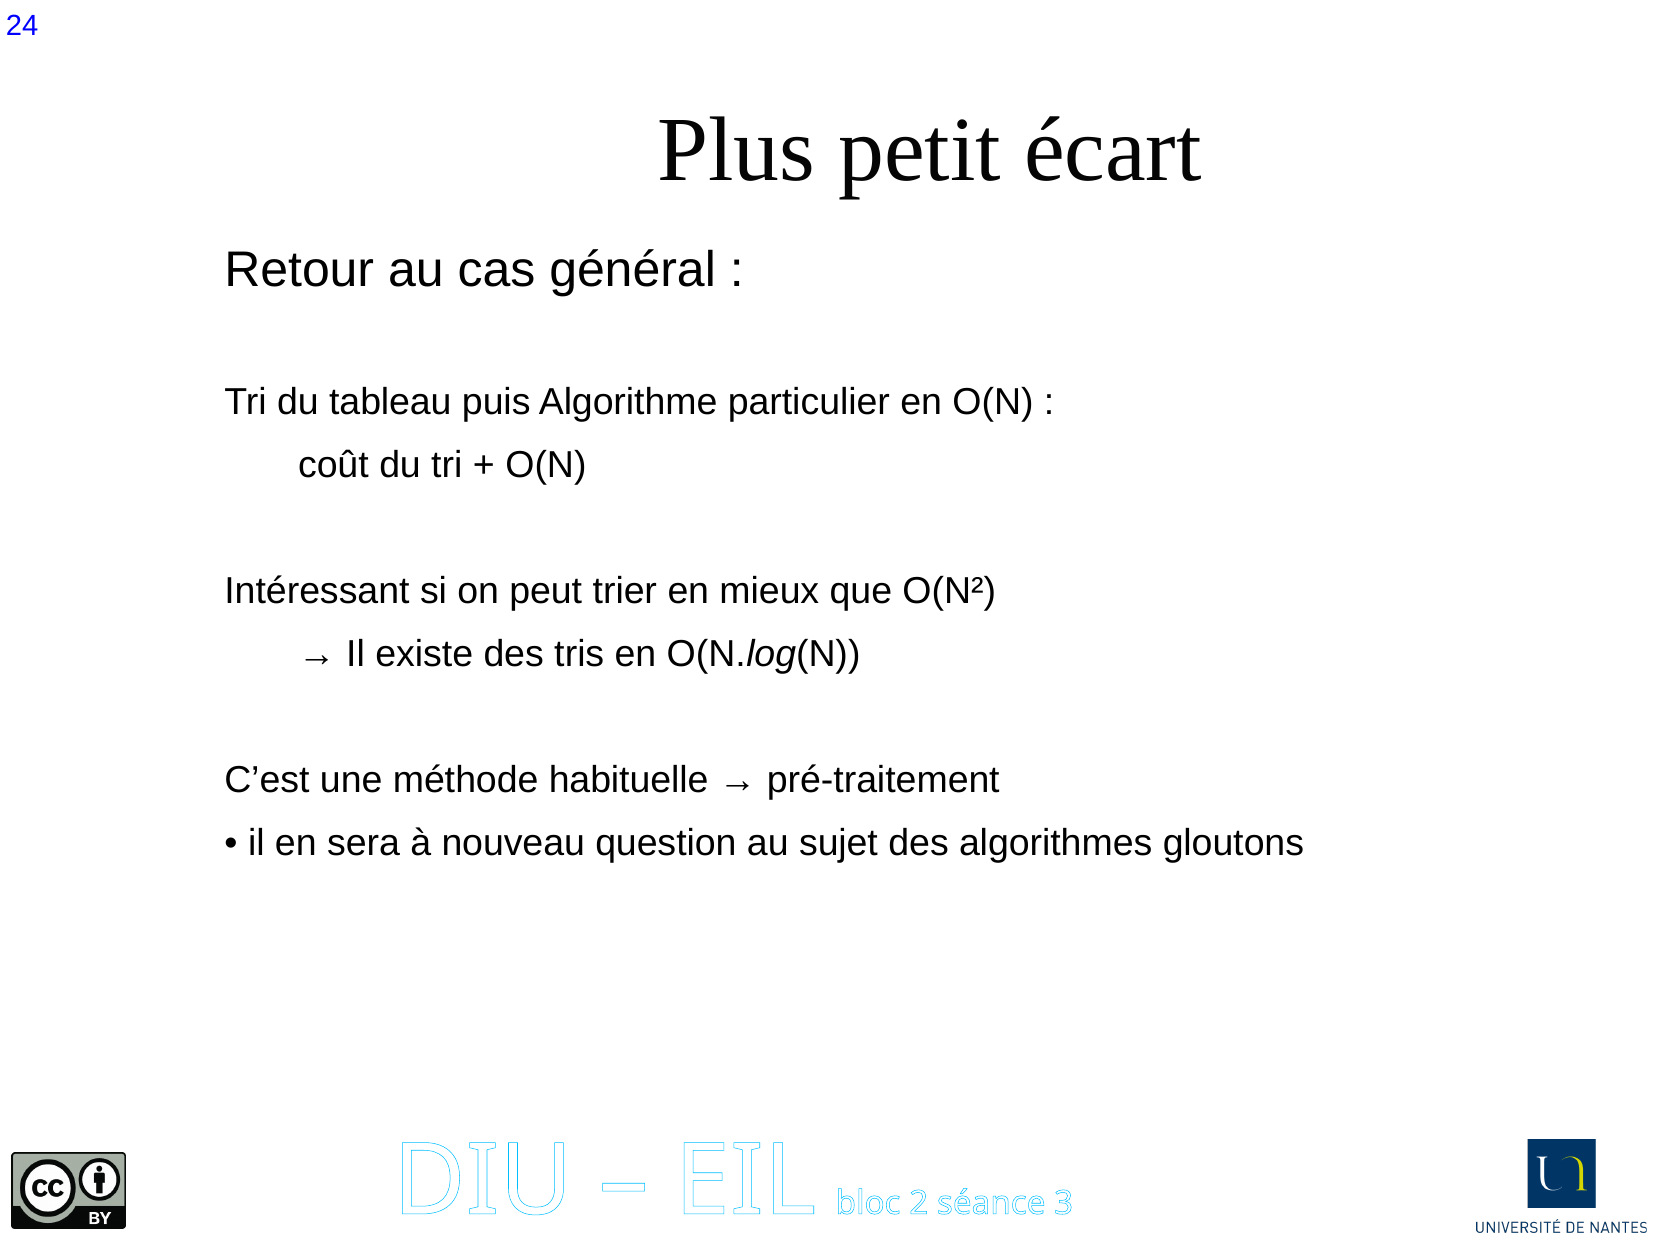

24
# Plus petit écart
Retour au cas général :
Tri du tableau puis Algorithme particulier en O(N) :
	coût du tri + O(N)
Intéressant si on peut trier en mieux que O(N²)
	→ Il existe des tris en O(N.log(N))
C’est une méthode habituelle → pré-traitement
• il en sera à nouveau question au sujet des algorithmes gloutons